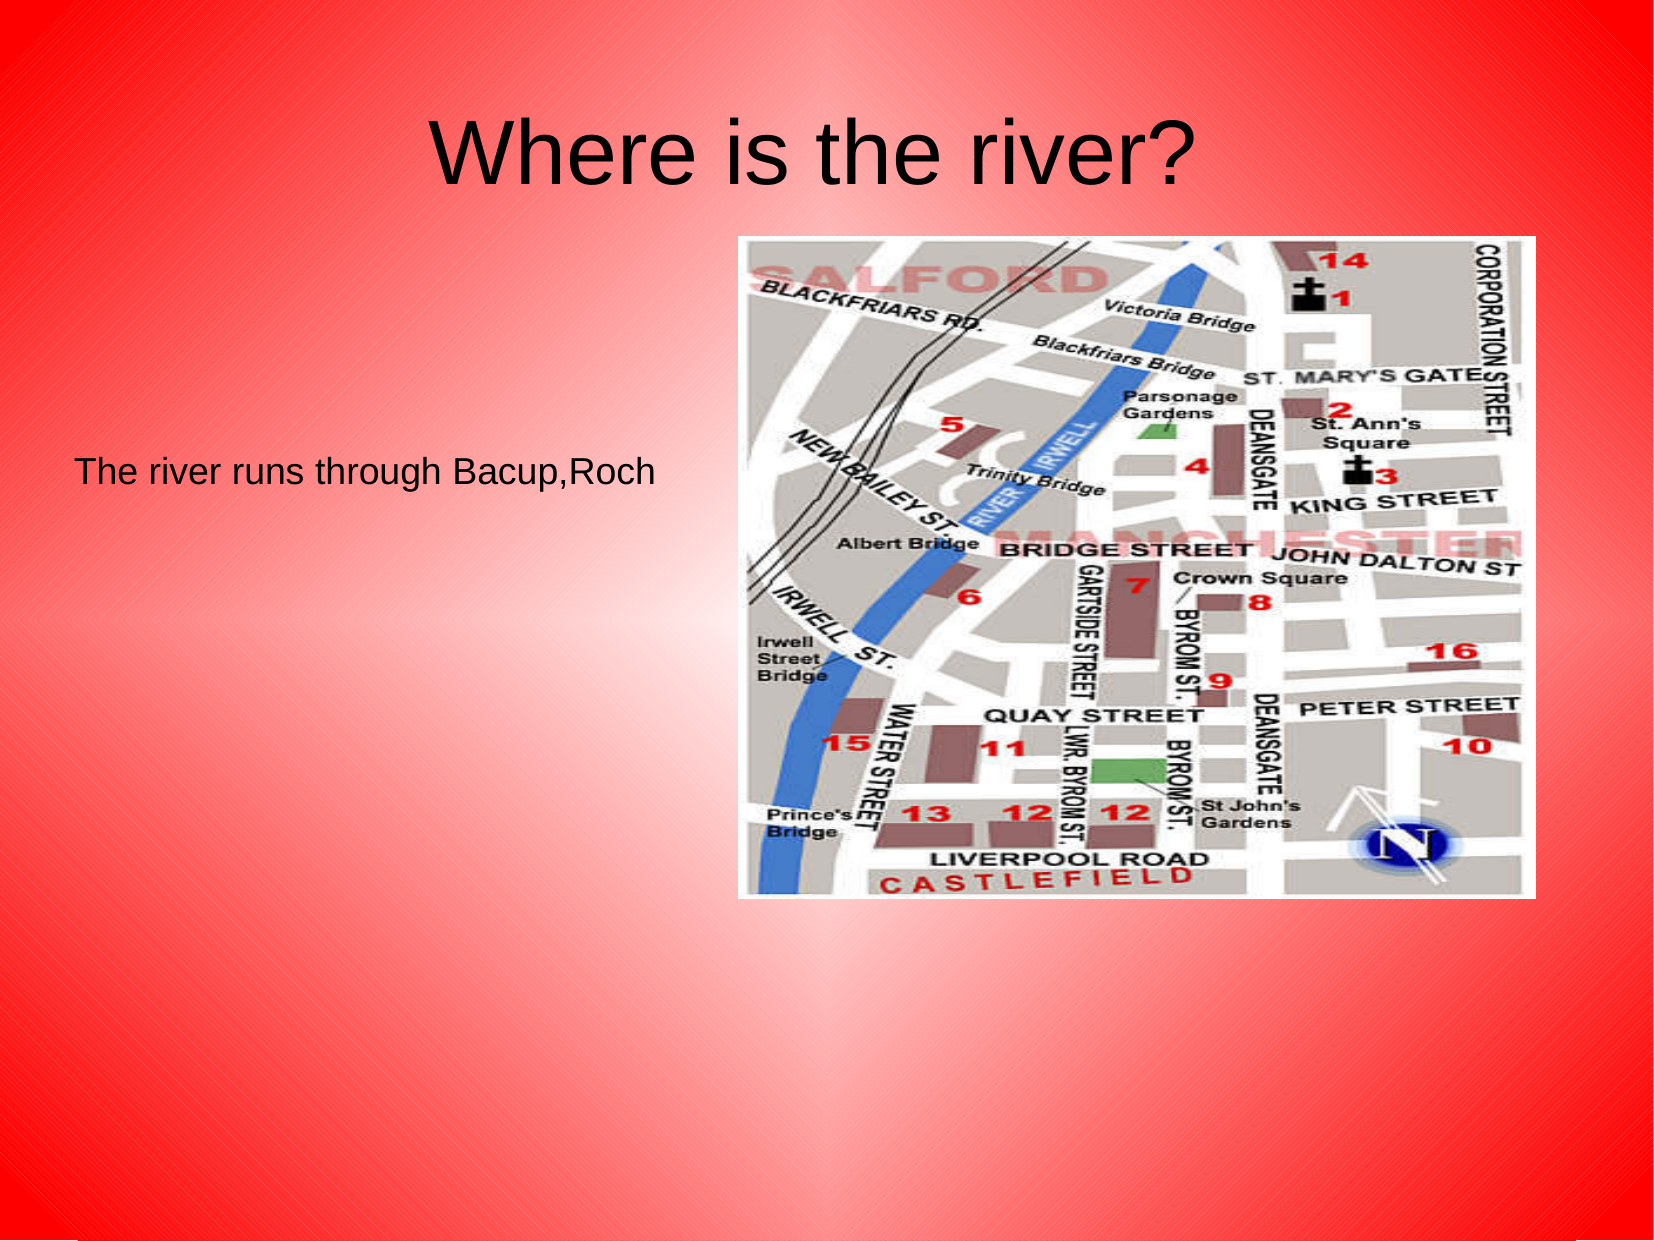

# Where is the river?
The river runs through Bacup,Roch